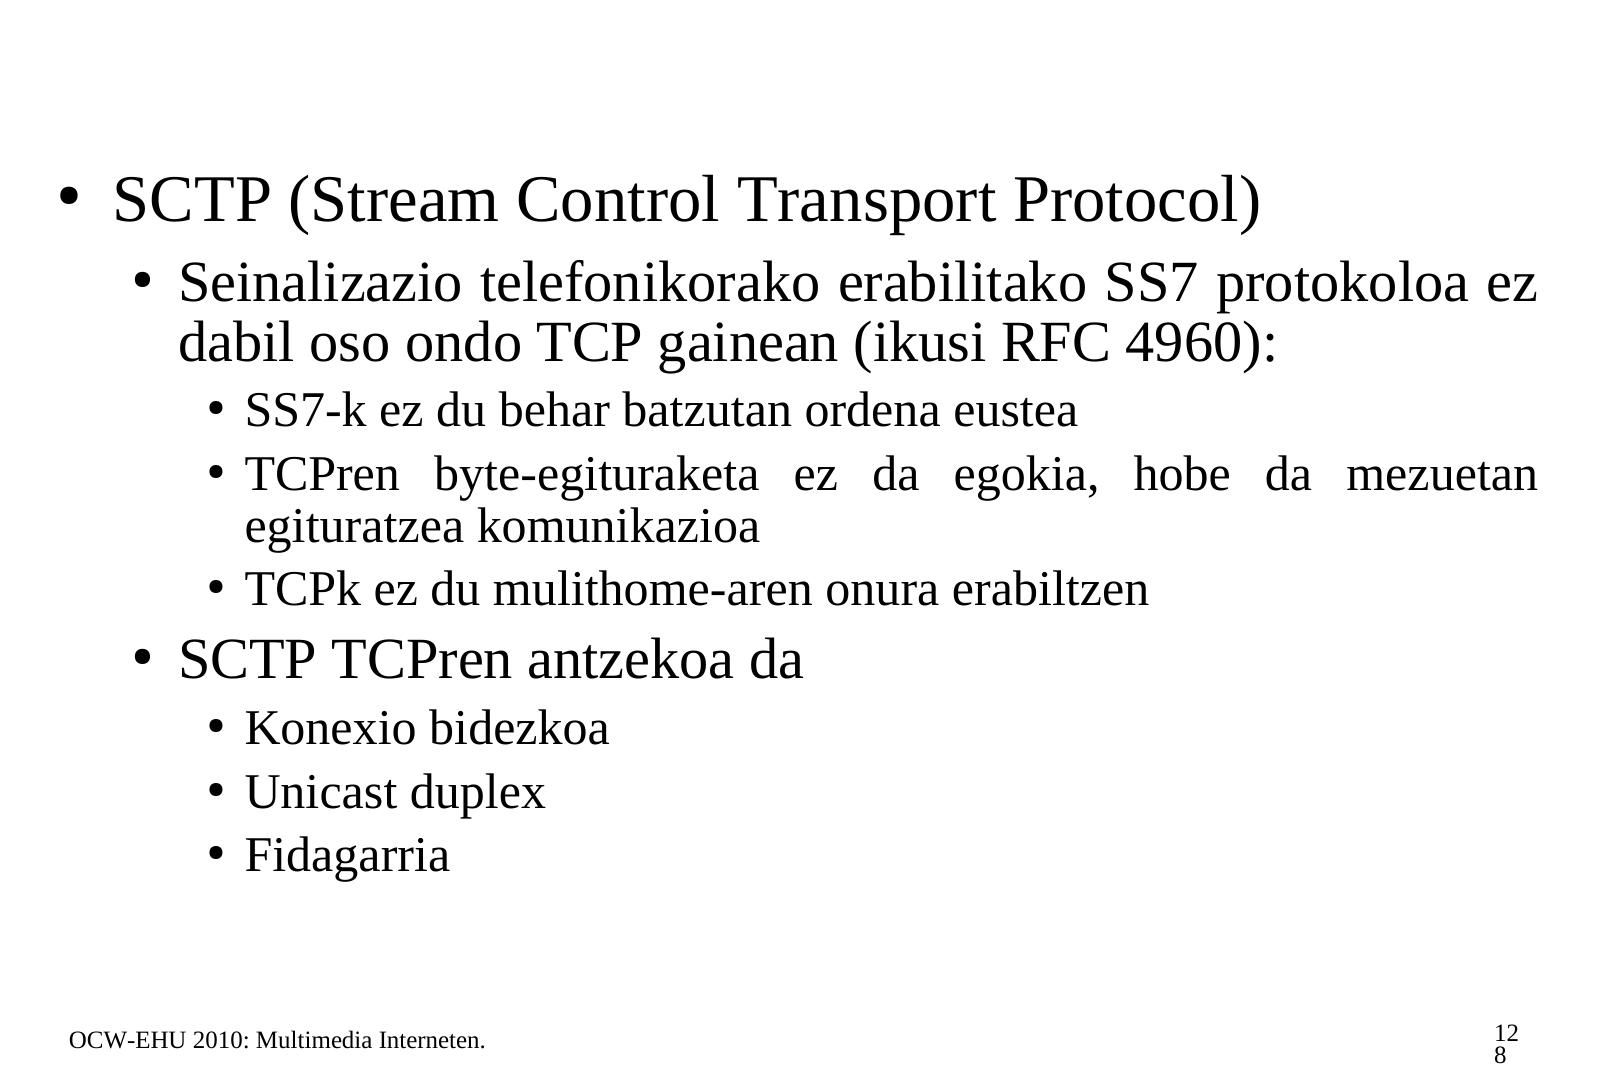

# SCTP (Stream Control Transport Protocol)
Seinalizazio telefonikorako erabilitako SS7 protokoloa ez dabil oso ondo TCP gainean (ikusi RFC 4960):
SS7-k ez du behar batzutan ordena eustea
TCPren byte-egituraketa ez da egokia, hobe da mezuetan egituratzea komunikazioa
TCPk ez du mulithome-aren onura erabiltzen
SCTP TCPren antzekoa da
Konexio bidezkoa
Unicast duplex
Fidagarria
128